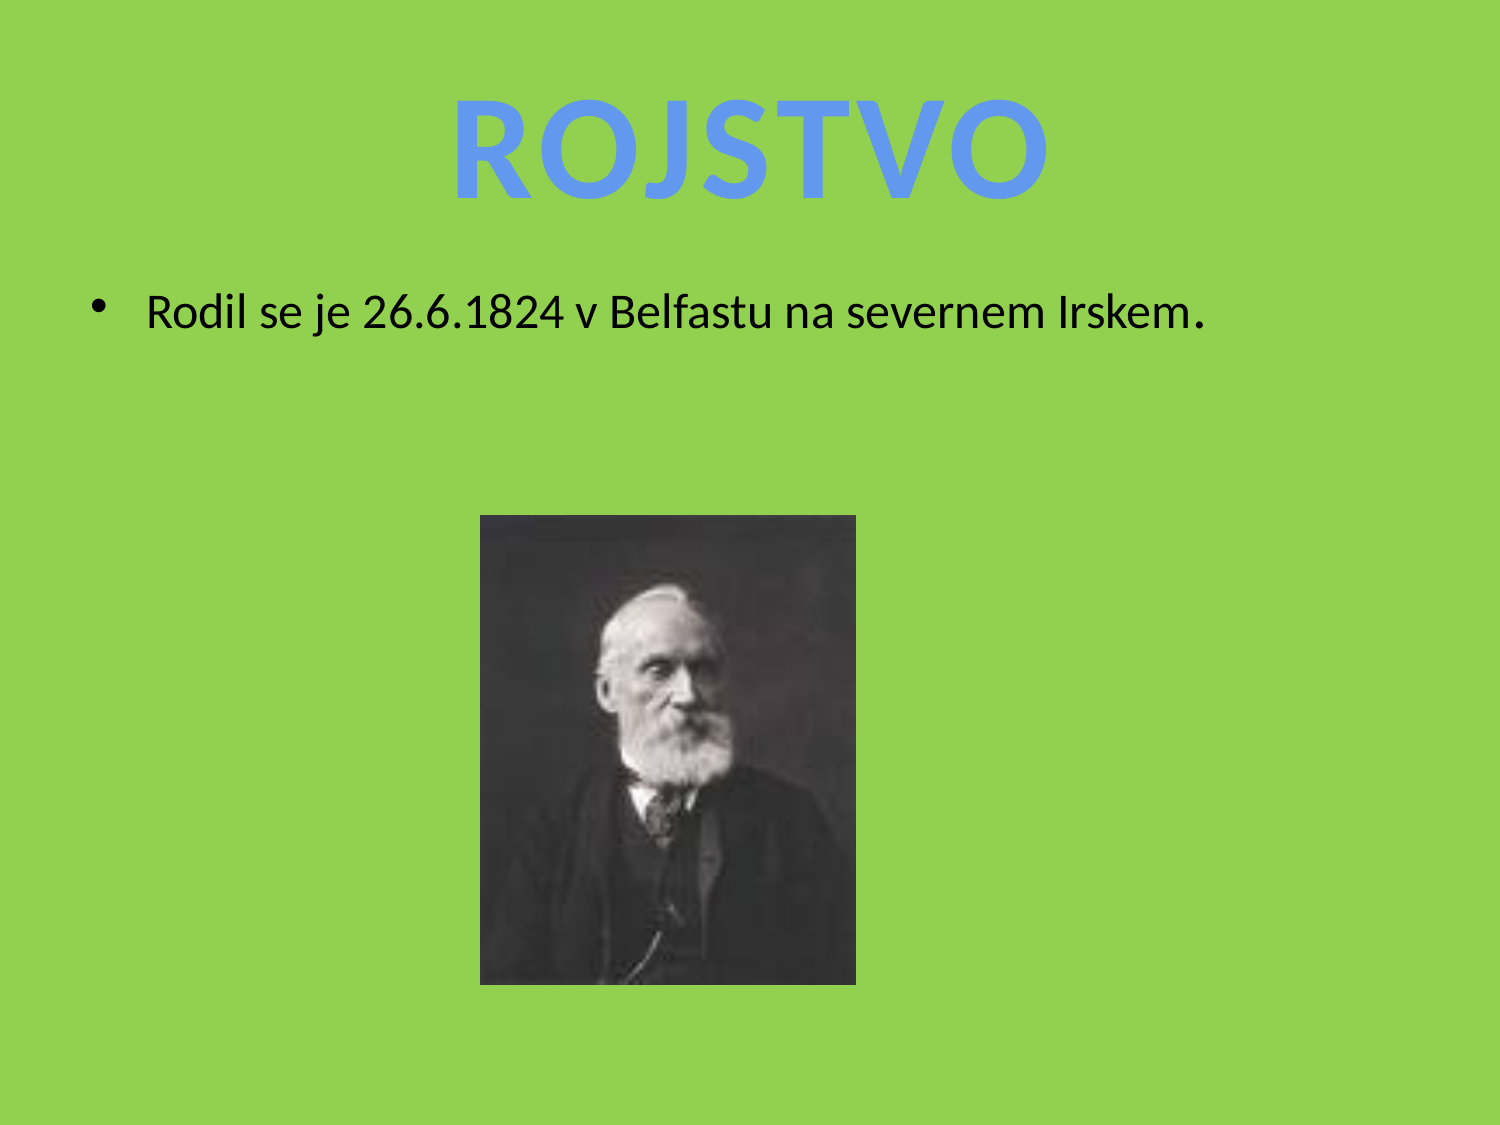

# ROJSTVO
Rodil se je 26.6.1824 v Belfastu na severnem Irskem.